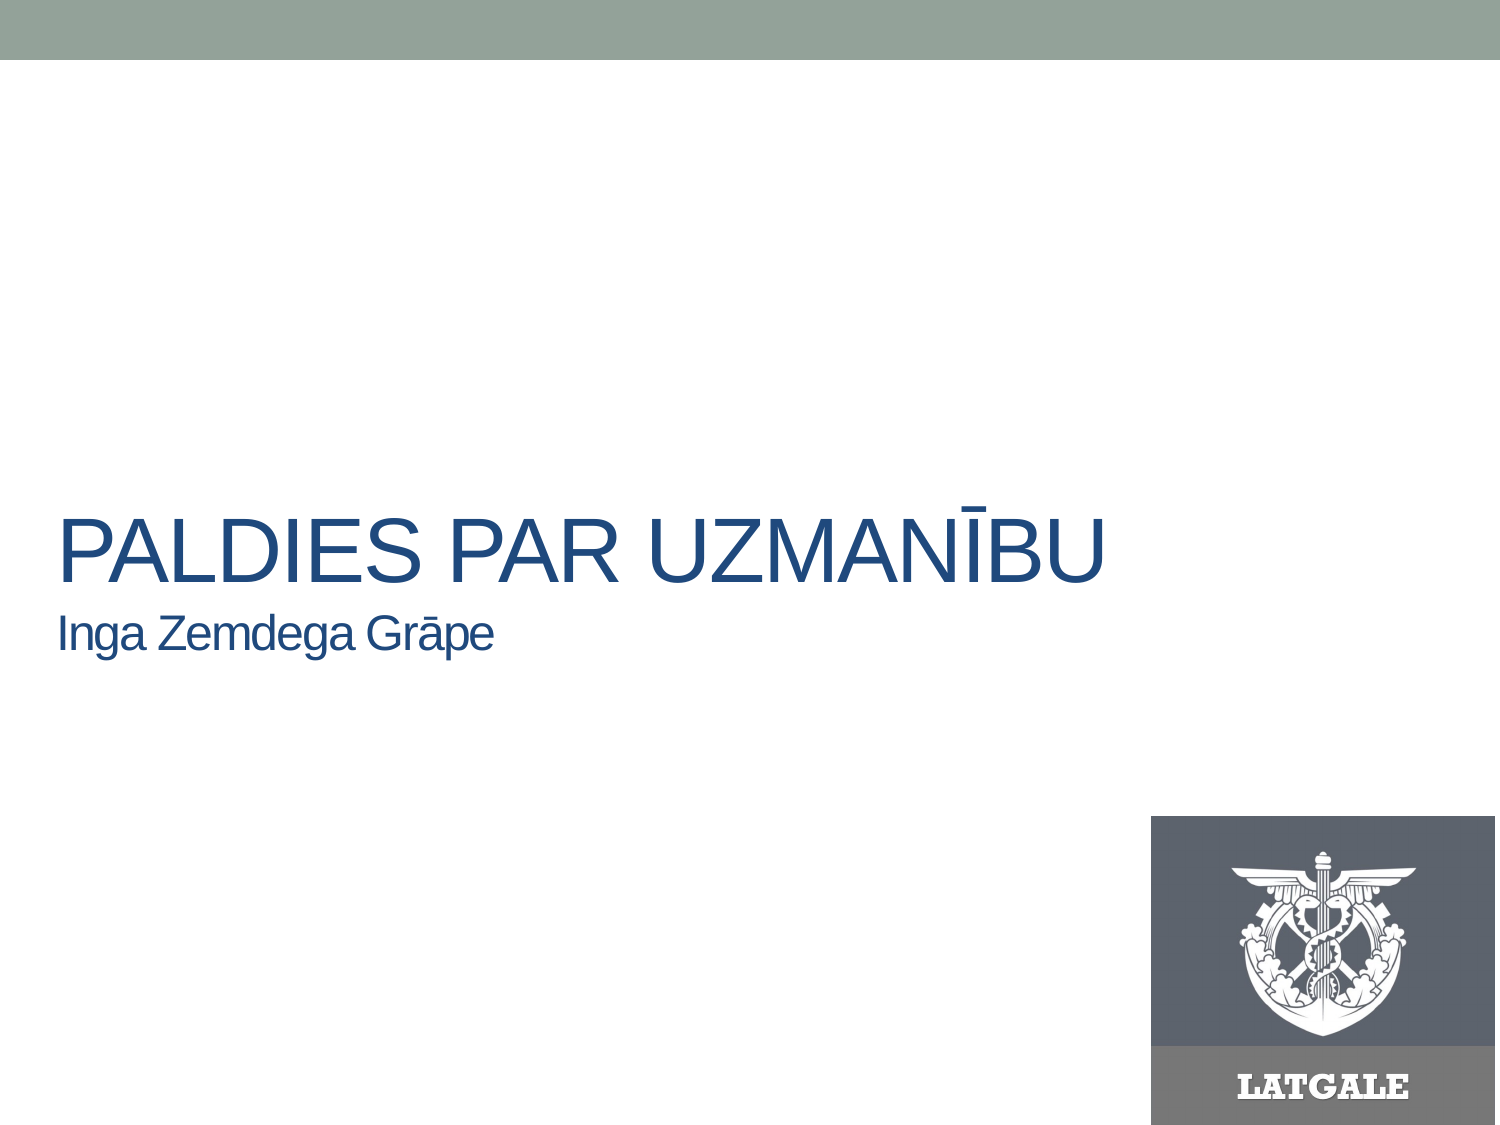

# PALDIES PAR UZMANĪBU Inga Zemdega Grāpe